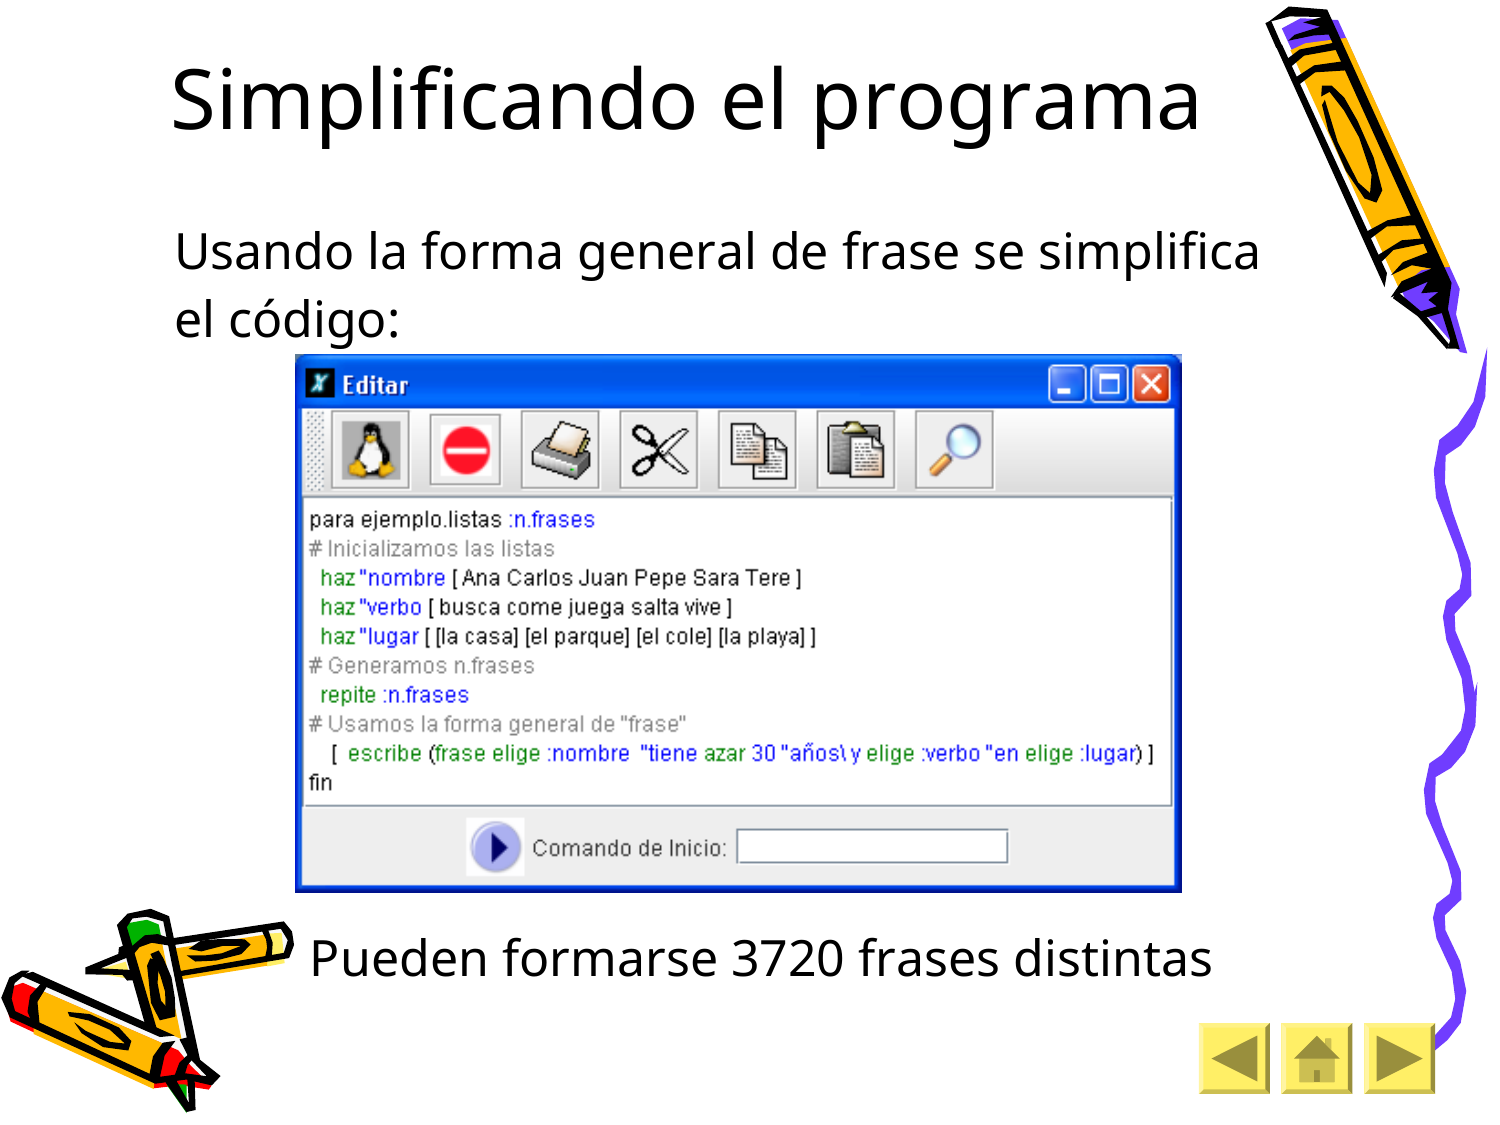

# Simplificando el programa
Usando la forma general de frase se simplifica el código:
Pueden formarse 3720 frases distintas